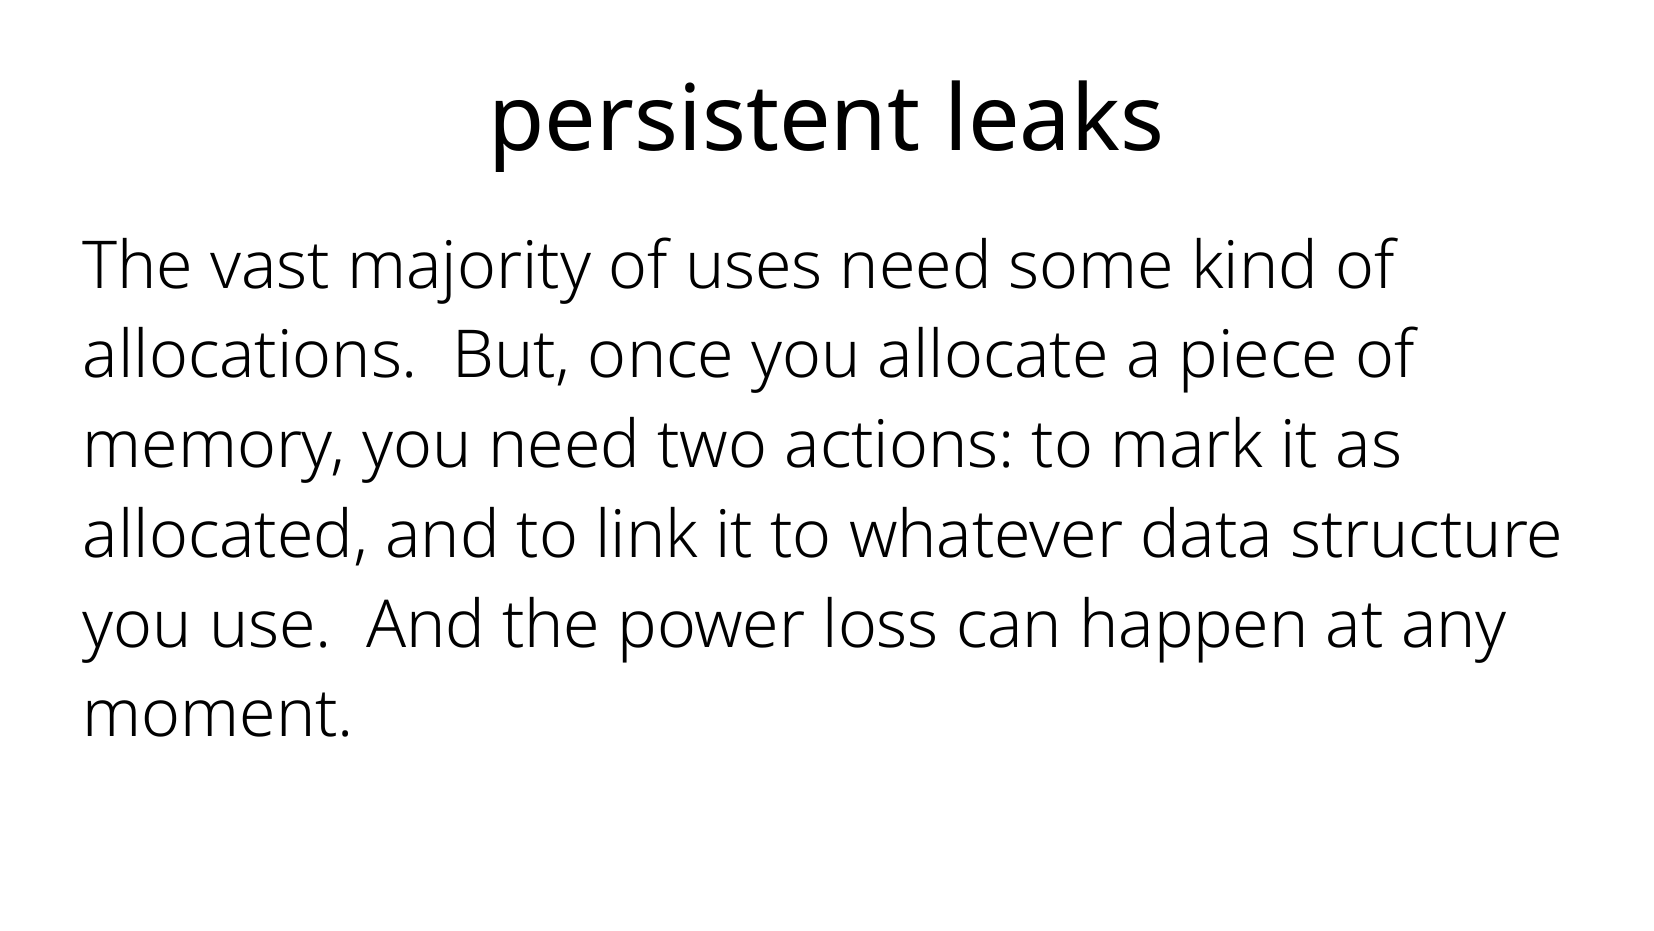

# persistent leaks
The vast majority of uses need some kind of allocations. But, once you allocate a piece of memory, you need two actions: to mark it as allocated, and to link it to whatever data structure you use. And the power loss can happen at any moment.